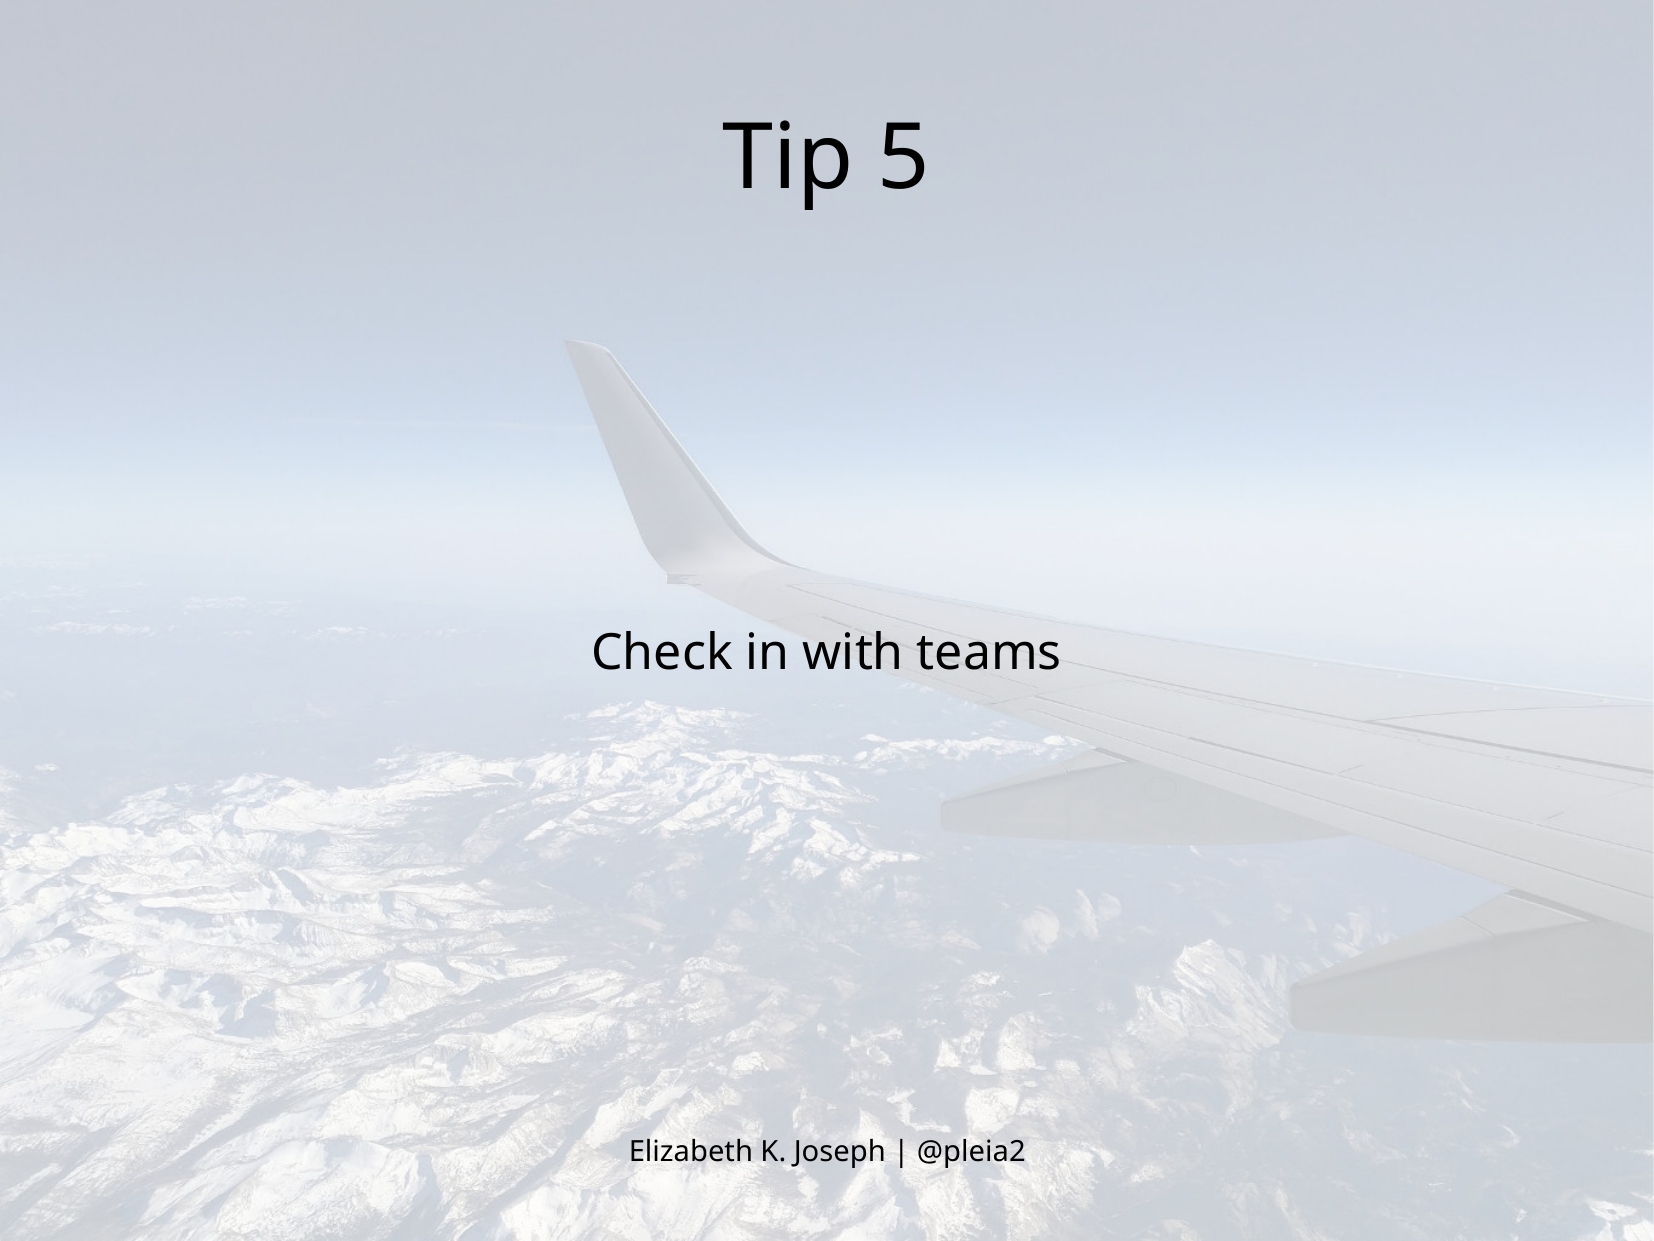

# Tip 5
Check in with teams
Elizabeth K. Joseph | @pleia2